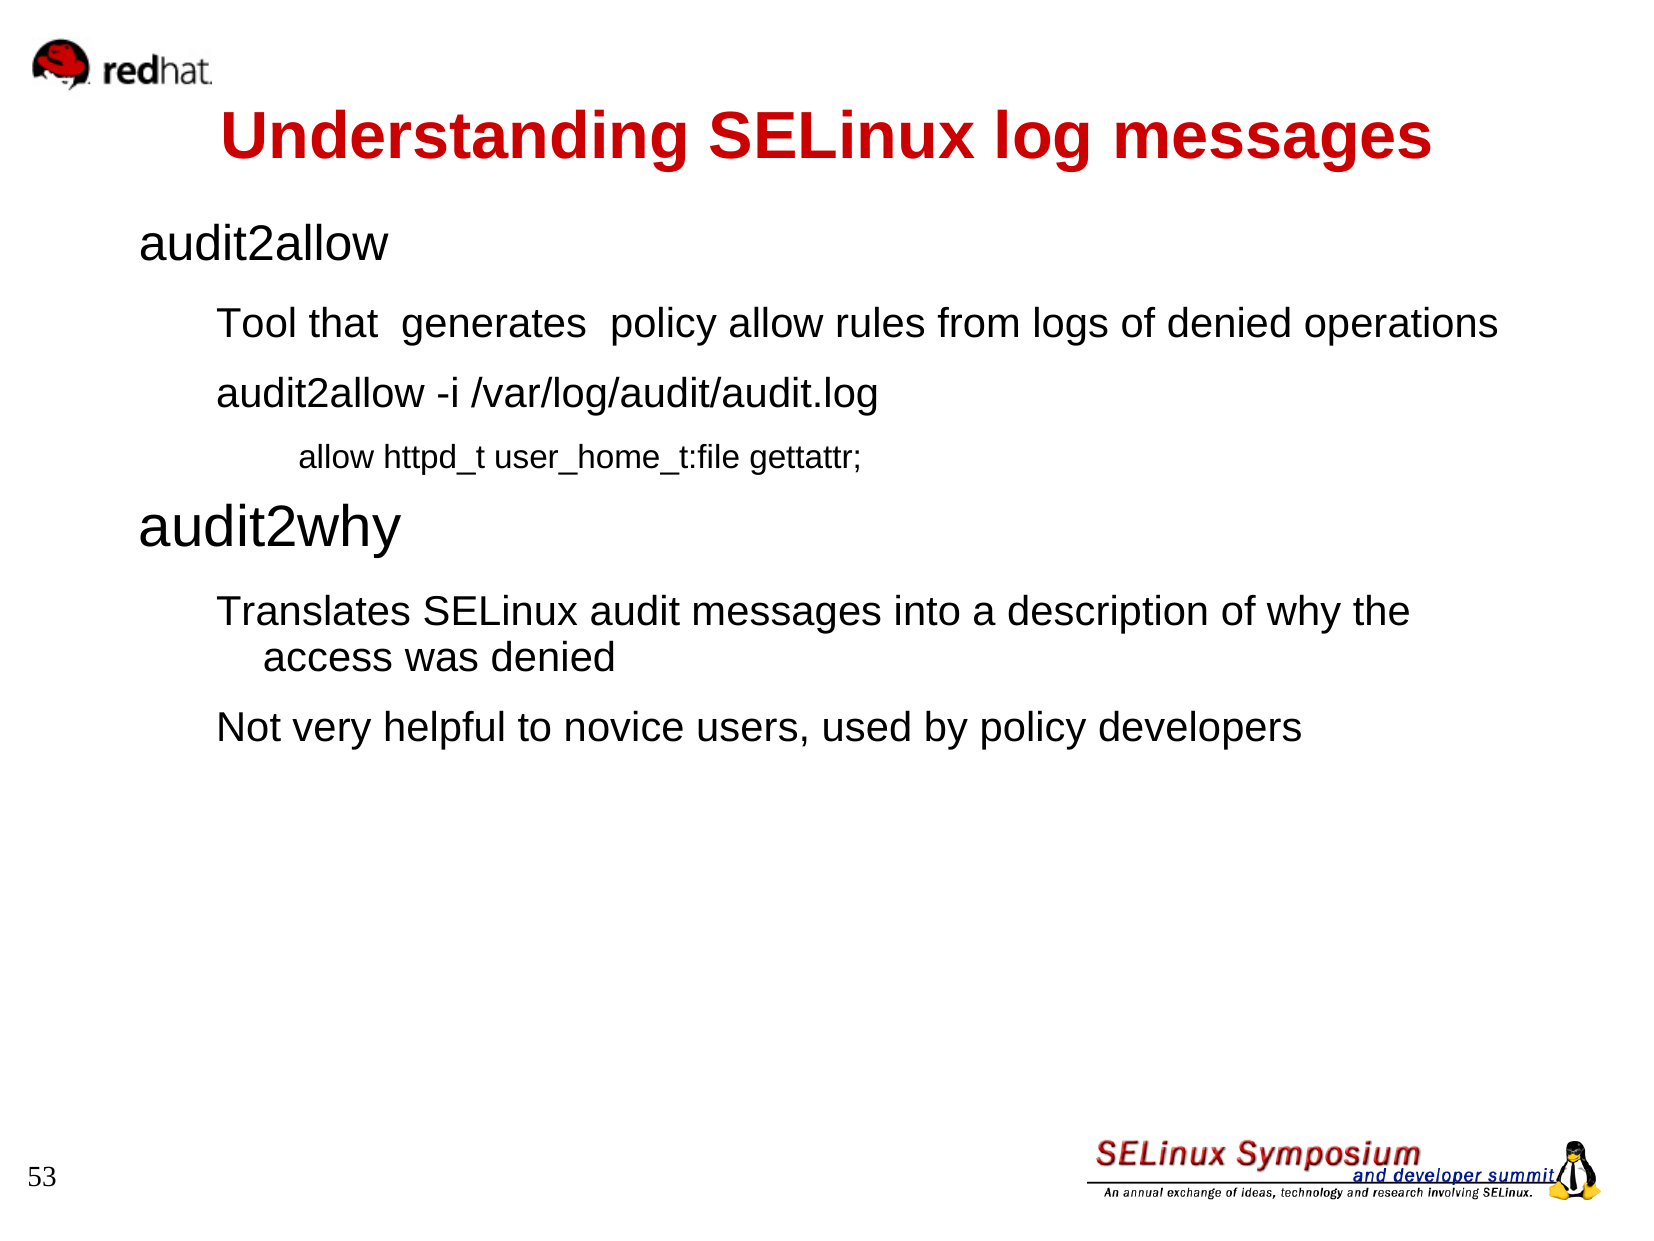

# Understanding SELinux log messages
audit2allow
Tool that generates policy allow rules from logs of denied operations
audit2allow -i /var/log/audit/audit.log
allow httpd_t user_home_t:file gettattr;
audit2why
Translates SELinux audit messages into a description of why the access was denied
Not very helpful to novice users, used by policy developers